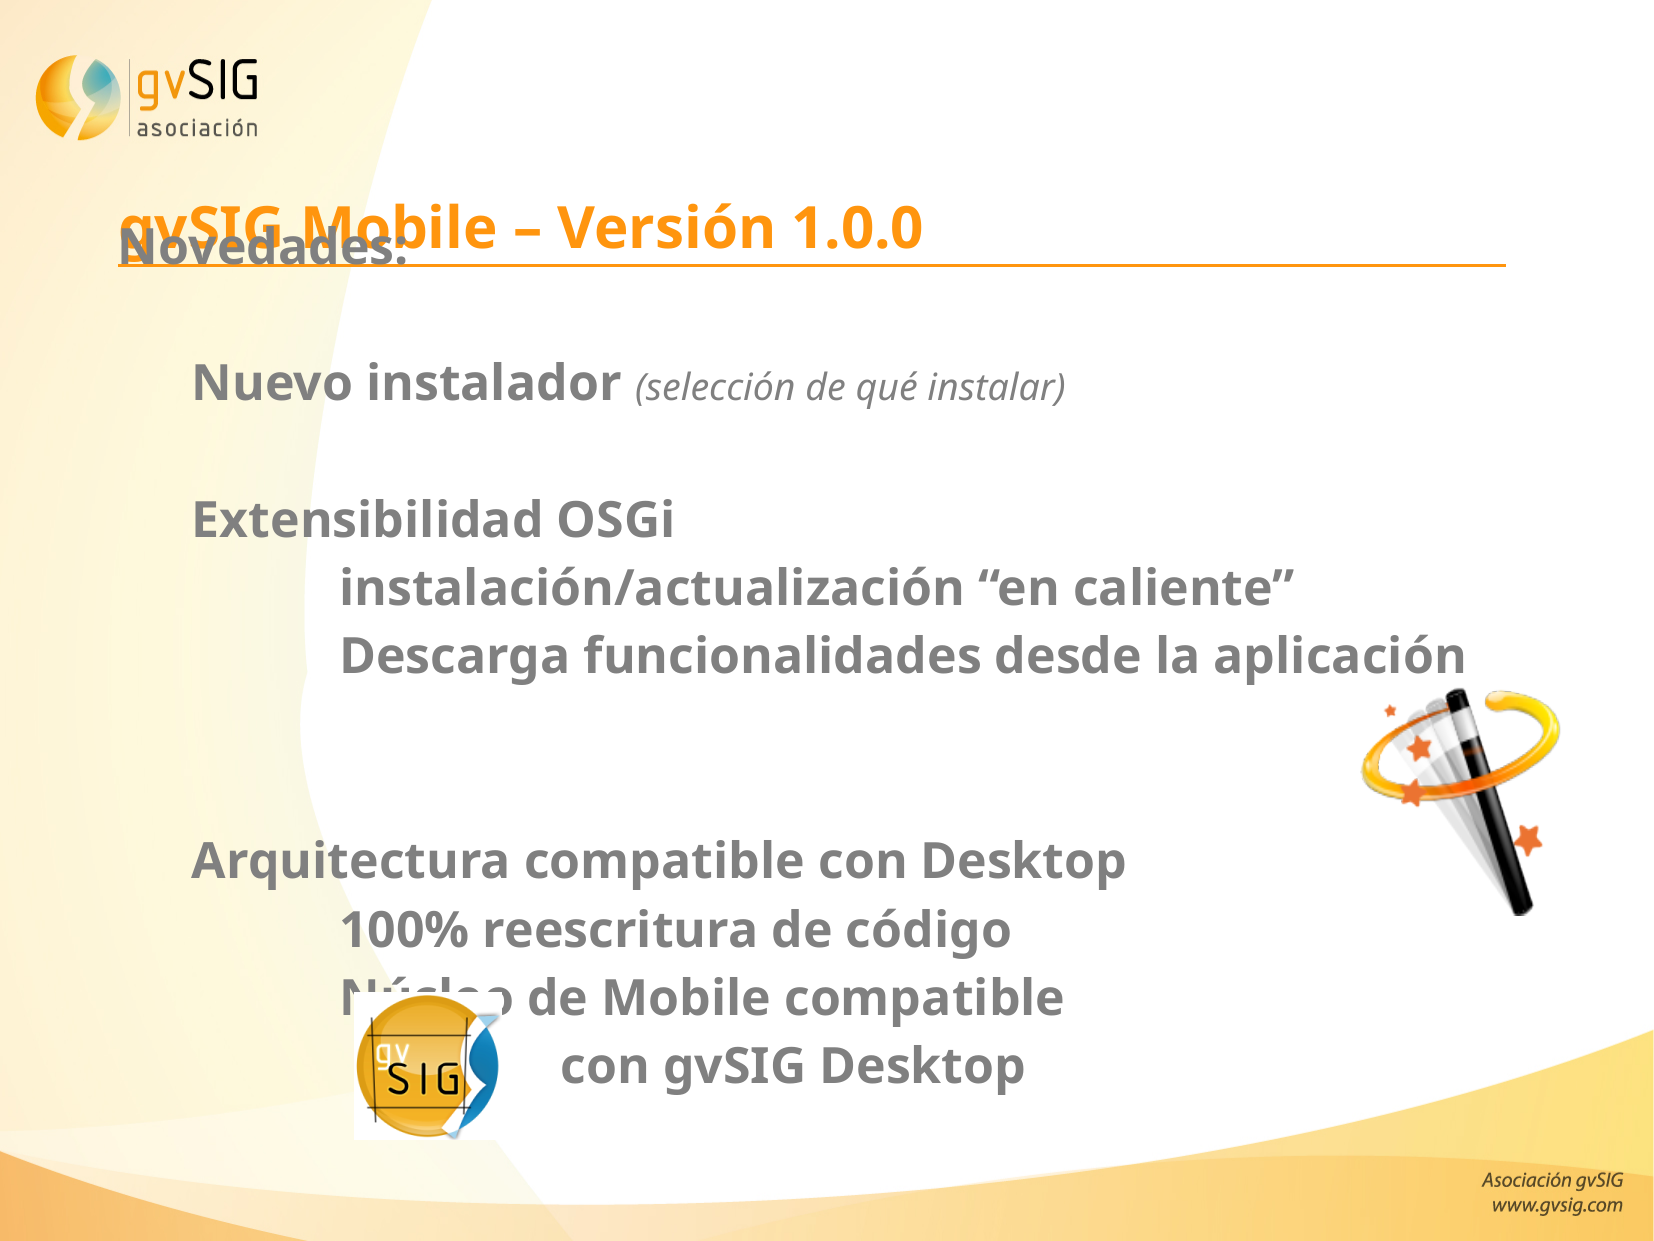

# gvSIG Mobile – Versión 1.0.0
Novedades:
	Nuevo instalador (selección de qué instalar)
	Extensibilidad OSGi
			instalación/actualización “en caliente”
			Descarga funcionalidades desde la aplicación
	Arquitectura compatible con Desktop
			100% reescritura de código
			Núcleo de Mobile compatible
						con gvSIG Desktop